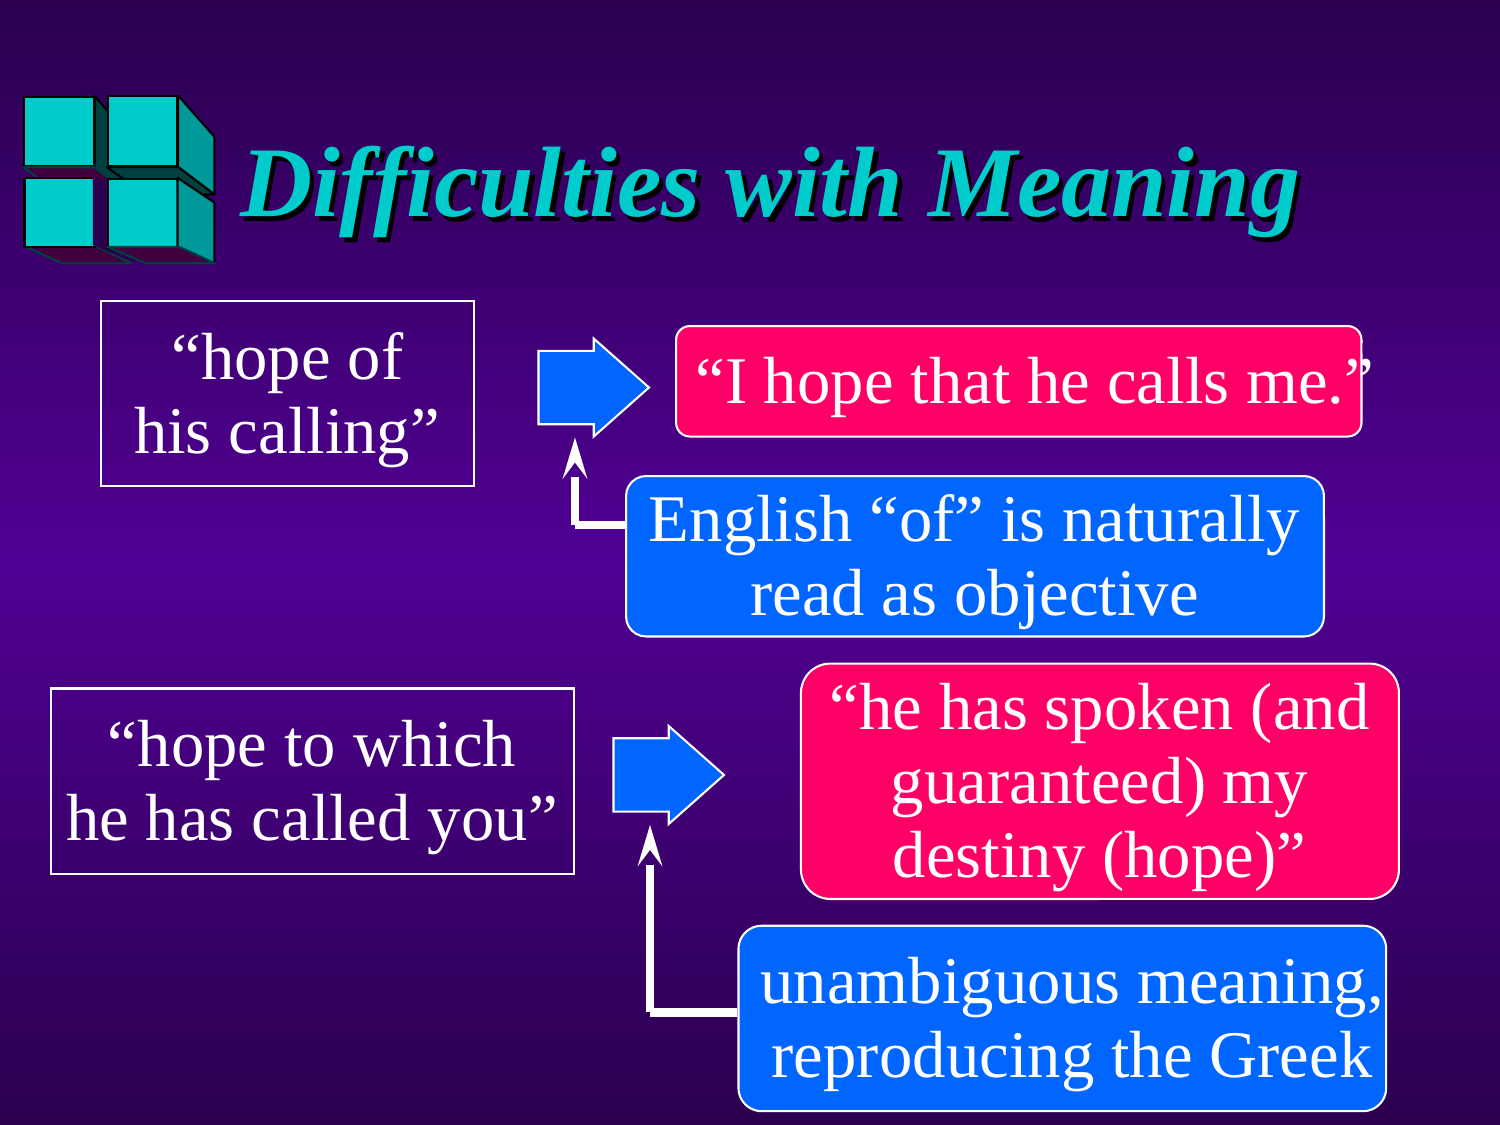

# Difficulties with Meaning
“hope of
his calling”
“I hope that he calls me.”
English “of” is naturally
read as objective
“he has spoken (and
guaranteed) my
destiny (hope)”
“hope to which
he has called you”
unambiguous meaning,
reproducing the Greek